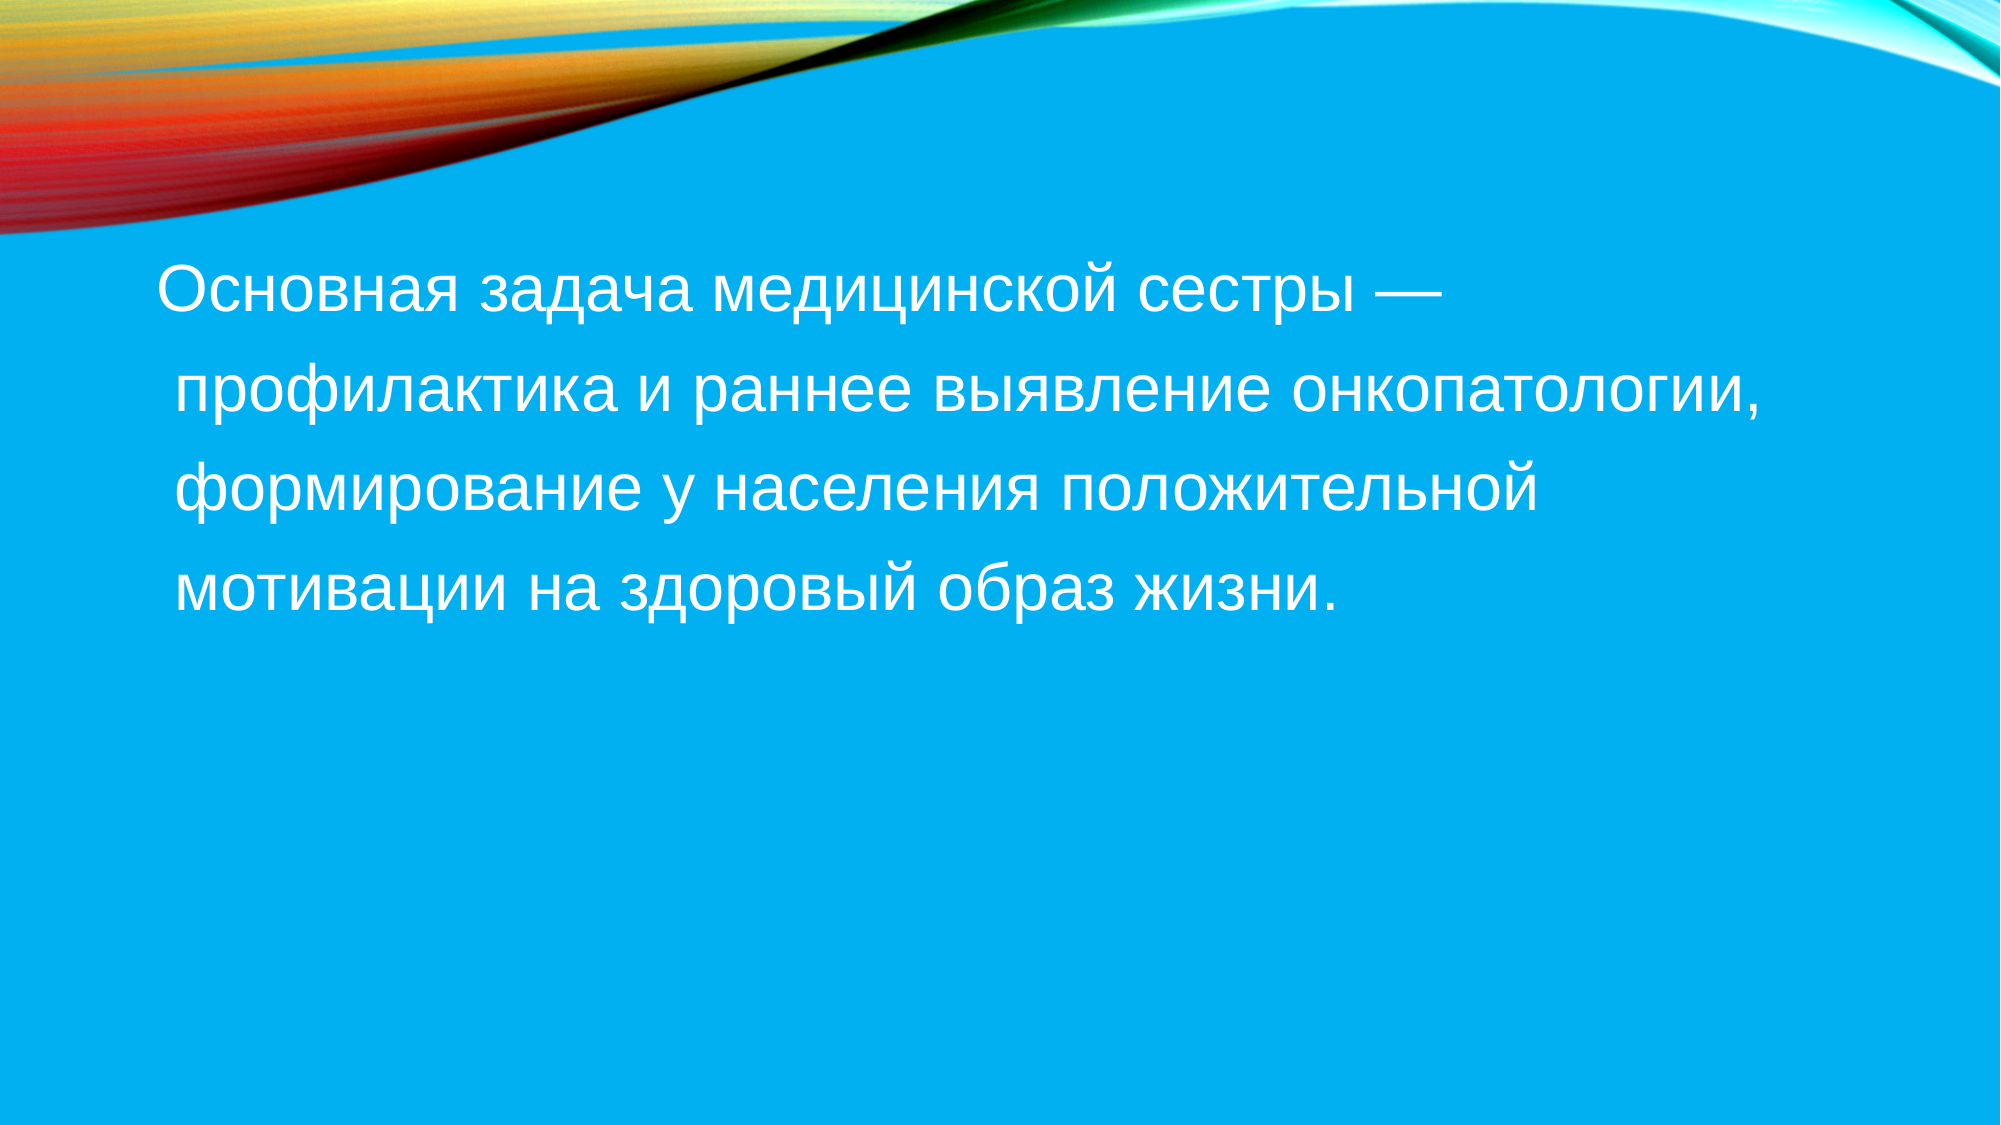

#
Основная задача медицинской сестры —
 профилактика и раннее выявление онкопатологии,
 формирование у населения положительной
 мотивации на здоровый образ жизни.